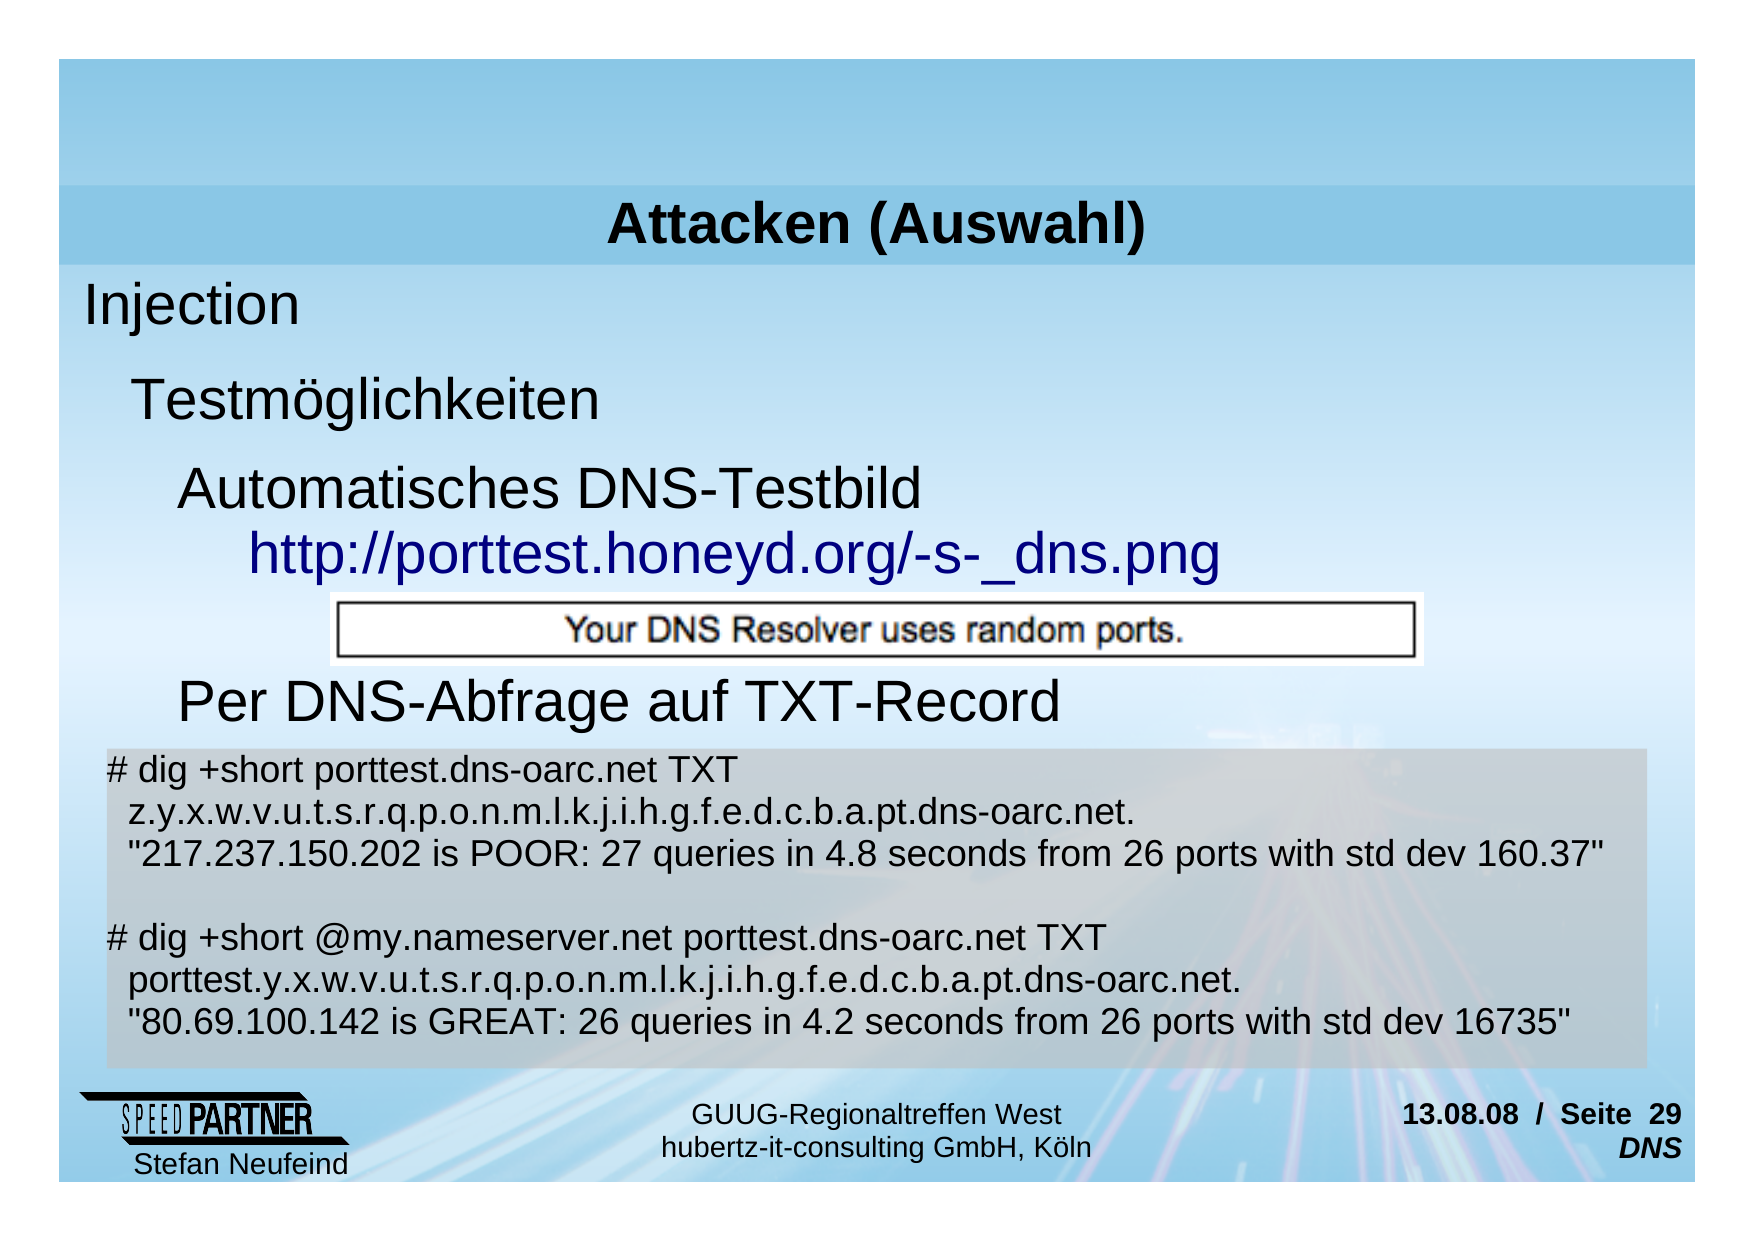

# Attacken (Auswahl)
Injection
Testmöglichkeiten
Automatisches DNS-Testbild
http://porttest.honeyd.org/-s-_dns.png
Per DNS-Abfrage auf TXT-Record
# dig +short porttest.dns-oarc.net TXT
 z.y.x.w.v.u.t.s.r.q.p.o.n.m.l.k.j.i.h.g.f.e.d.c.b.a.pt.dns-oarc.net.
 "217.237.150.202 is POOR: 27 queries in 4.8 seconds from 26 ports with std dev 160.37"
# dig +short @my.nameserver.net porttest.dns-oarc.net TXT
 porttest.y.x.w.v.u.t.s.r.q.p.o.n.m.l.k.j.i.h.g.f.e.d.c.b.a.pt.dns-oarc.net.
 "80.69.100.142 is GREAT: 26 queries in 4.2 seconds from 26 ports with std dev 16735"